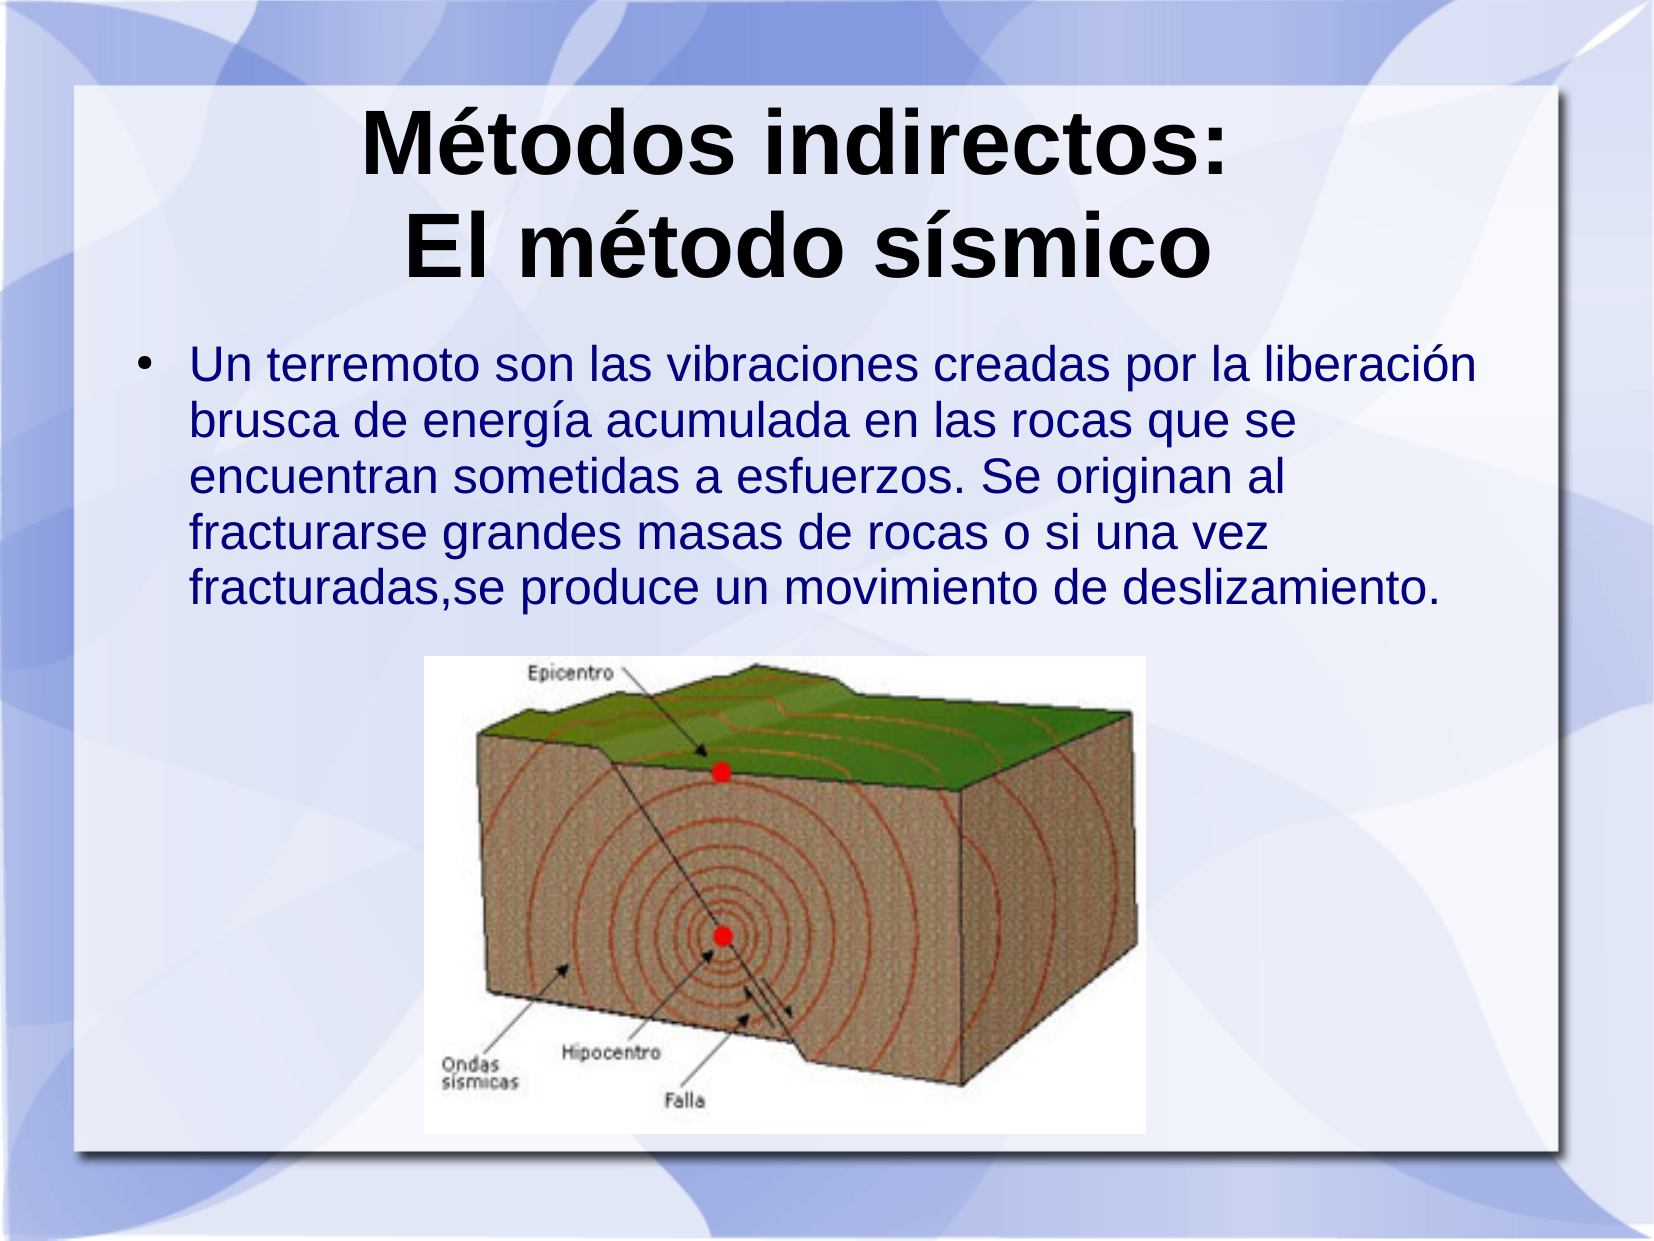

# Métodos indirectos: El método sísmico
Un terremoto son las vibraciones creadas por la liberación brusca de energía acumulada en las rocas que se encuentran sometidas a esfuerzos. Se originan al fracturarse grandes masas de rocas o si una vez fracturadas,se produce un movimiento de deslizamiento.